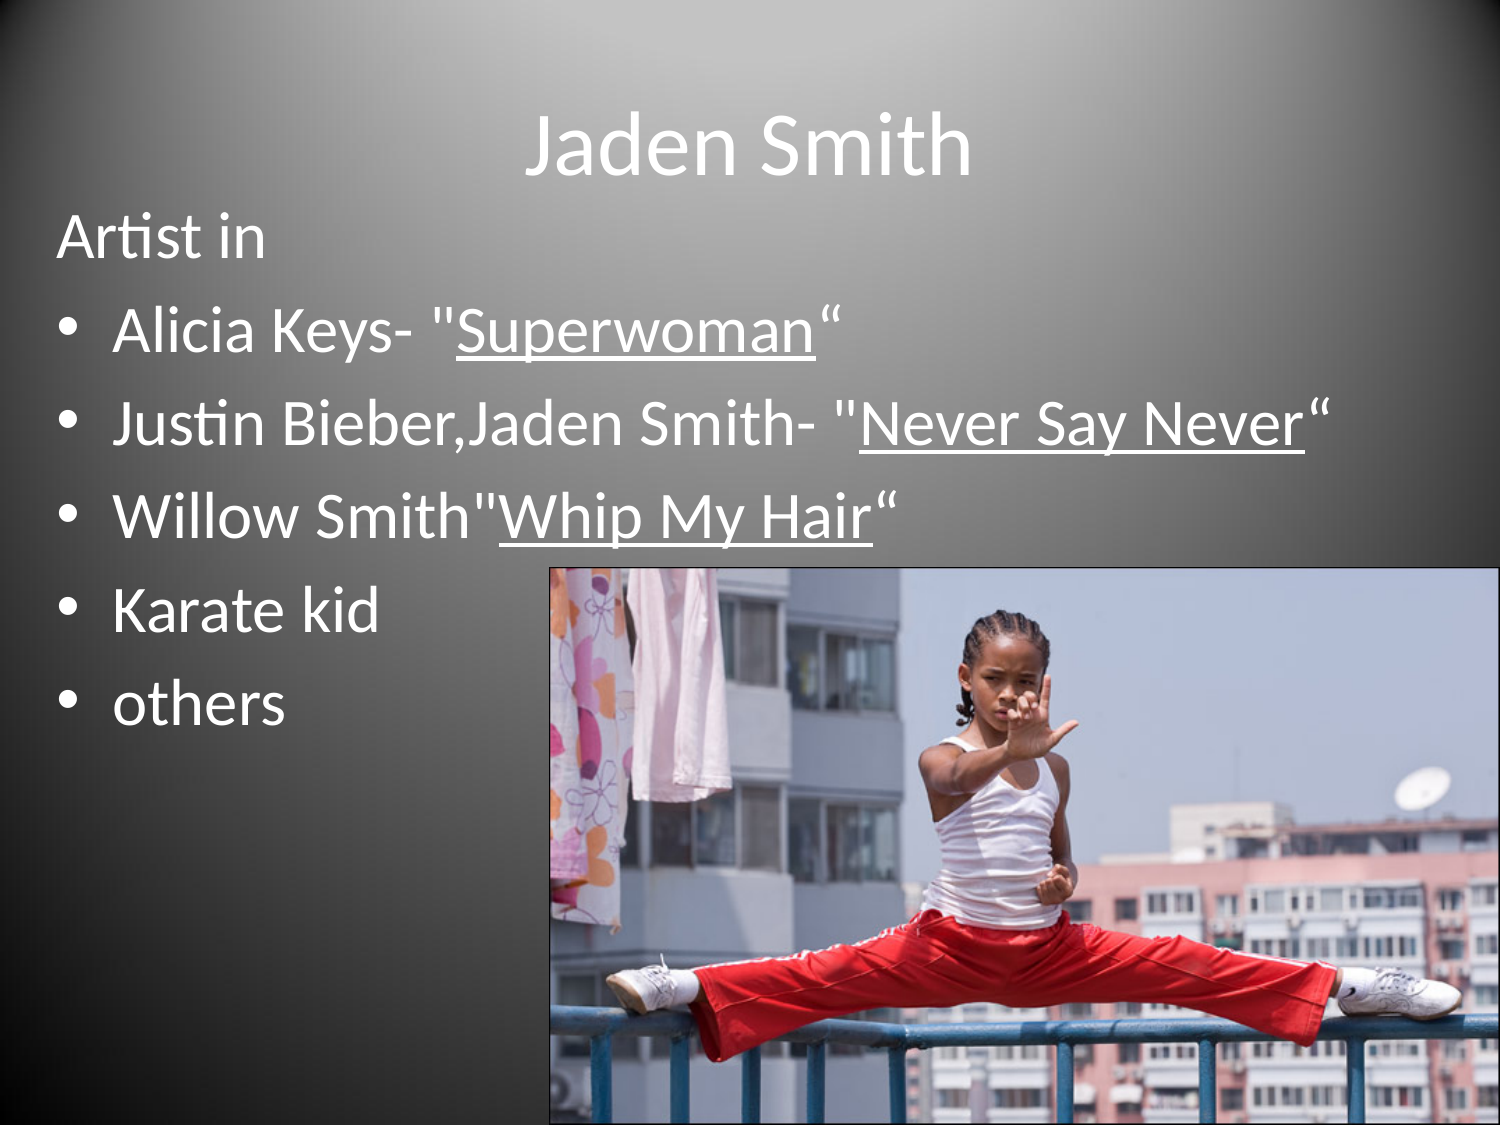

# Jaden Smith
Artist in
Alicia Keys- "Superwoman“
Justin Bieber,Jaden Smith- "Never Say Never“
Willow Smith"Whip My Hair“
Karate kid
others